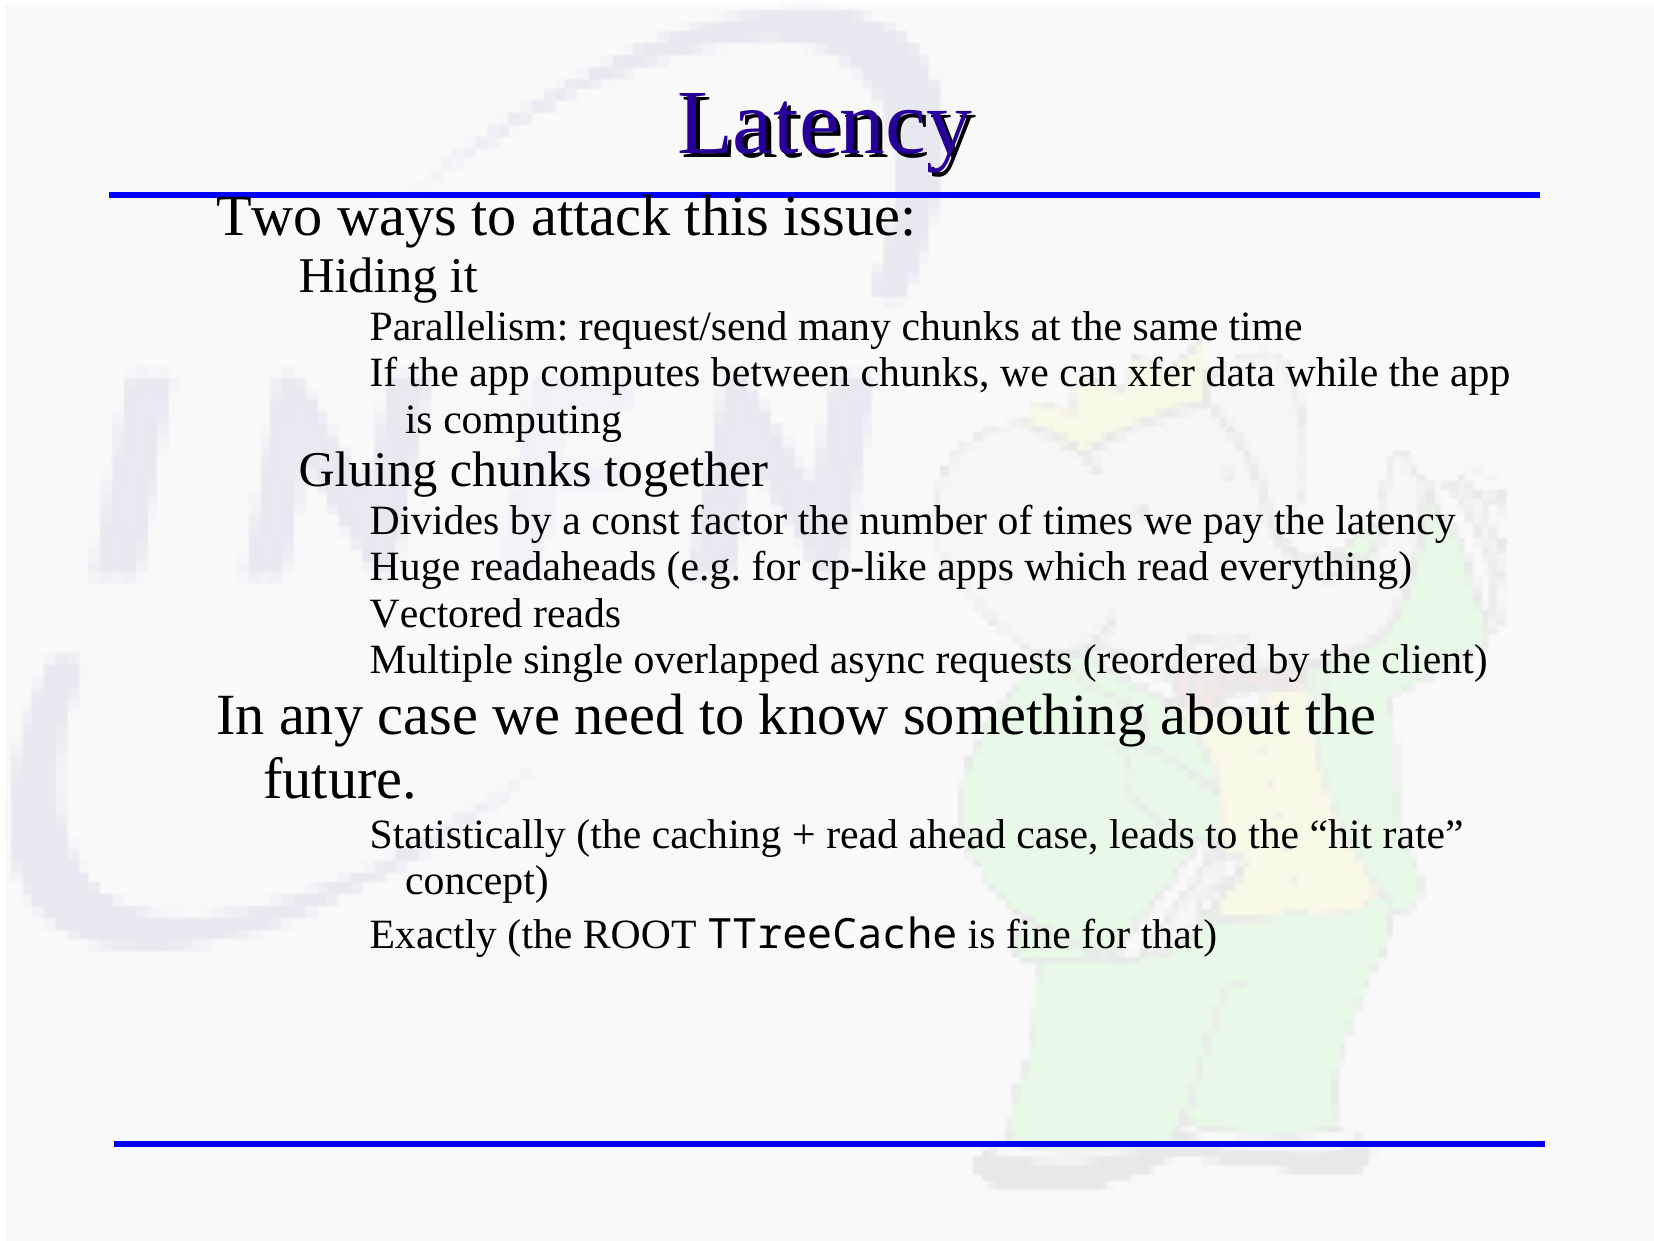

# Latency
Two ways to attack this issue:
Hiding it
Parallelism: request/send many chunks at the same time
If the app computes between chunks, we can xfer data while the app is computing
Gluing chunks together
Divides by a const factor the number of times we pay the latency
Huge readaheads (e.g. for cp-like apps which read everything)
Vectored reads
Multiple single overlapped async requests (reordered by the client)
In any case we need to know something about the future.
Statistically (the caching + read ahead case, leads to the “hit rate” concept)
Exactly (the ROOT TTreeCache is fine for that)